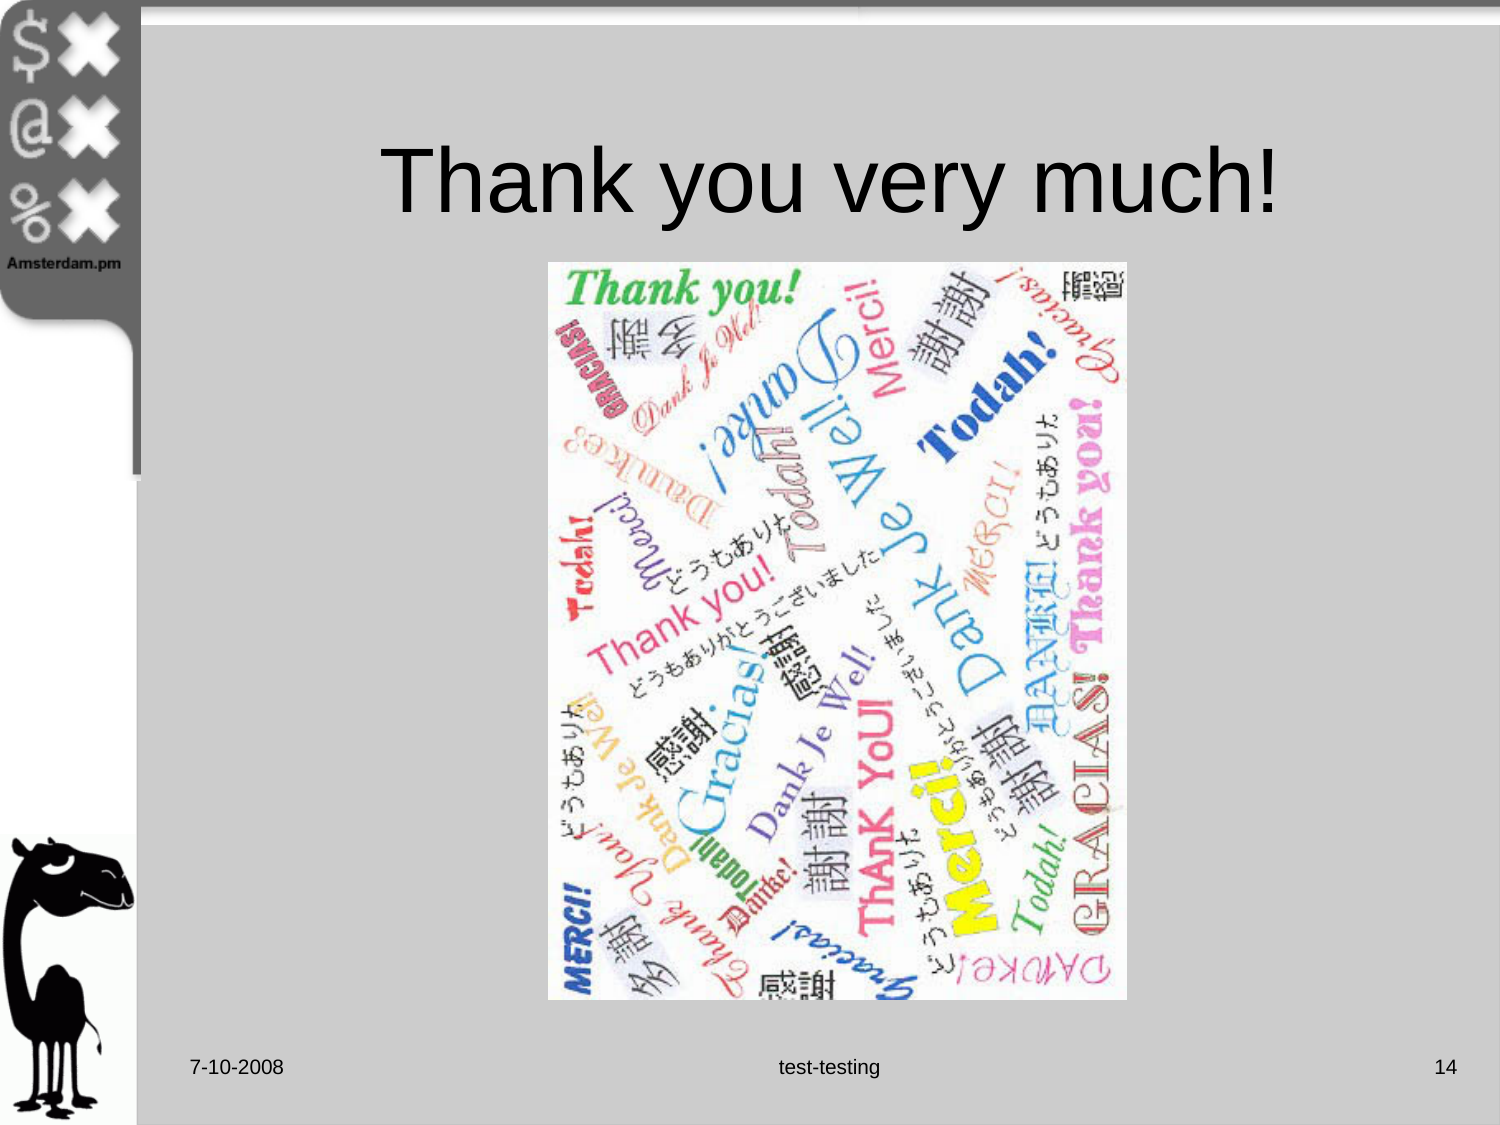

# Thank you very much!
7-10-2008
test-testing
14